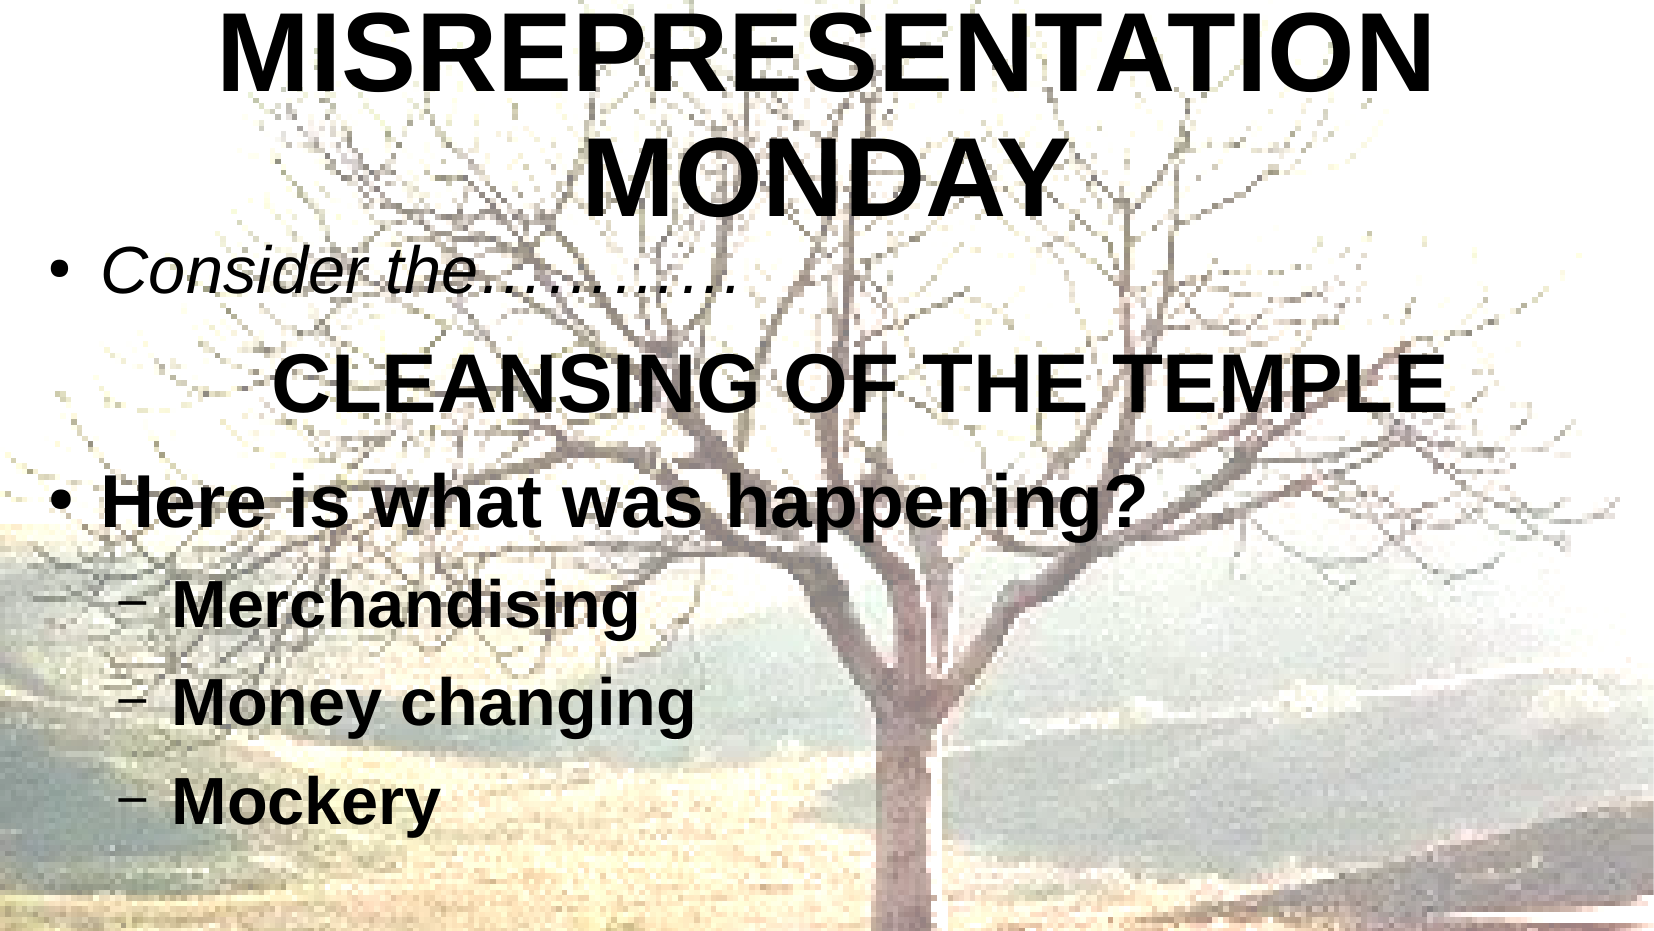

# MISREPRESENTATION MONDAY
Consider the…………
CLEANSING OF THE TEMPLE
Here is what was happening?
Merchandising
Money changing
Mockery